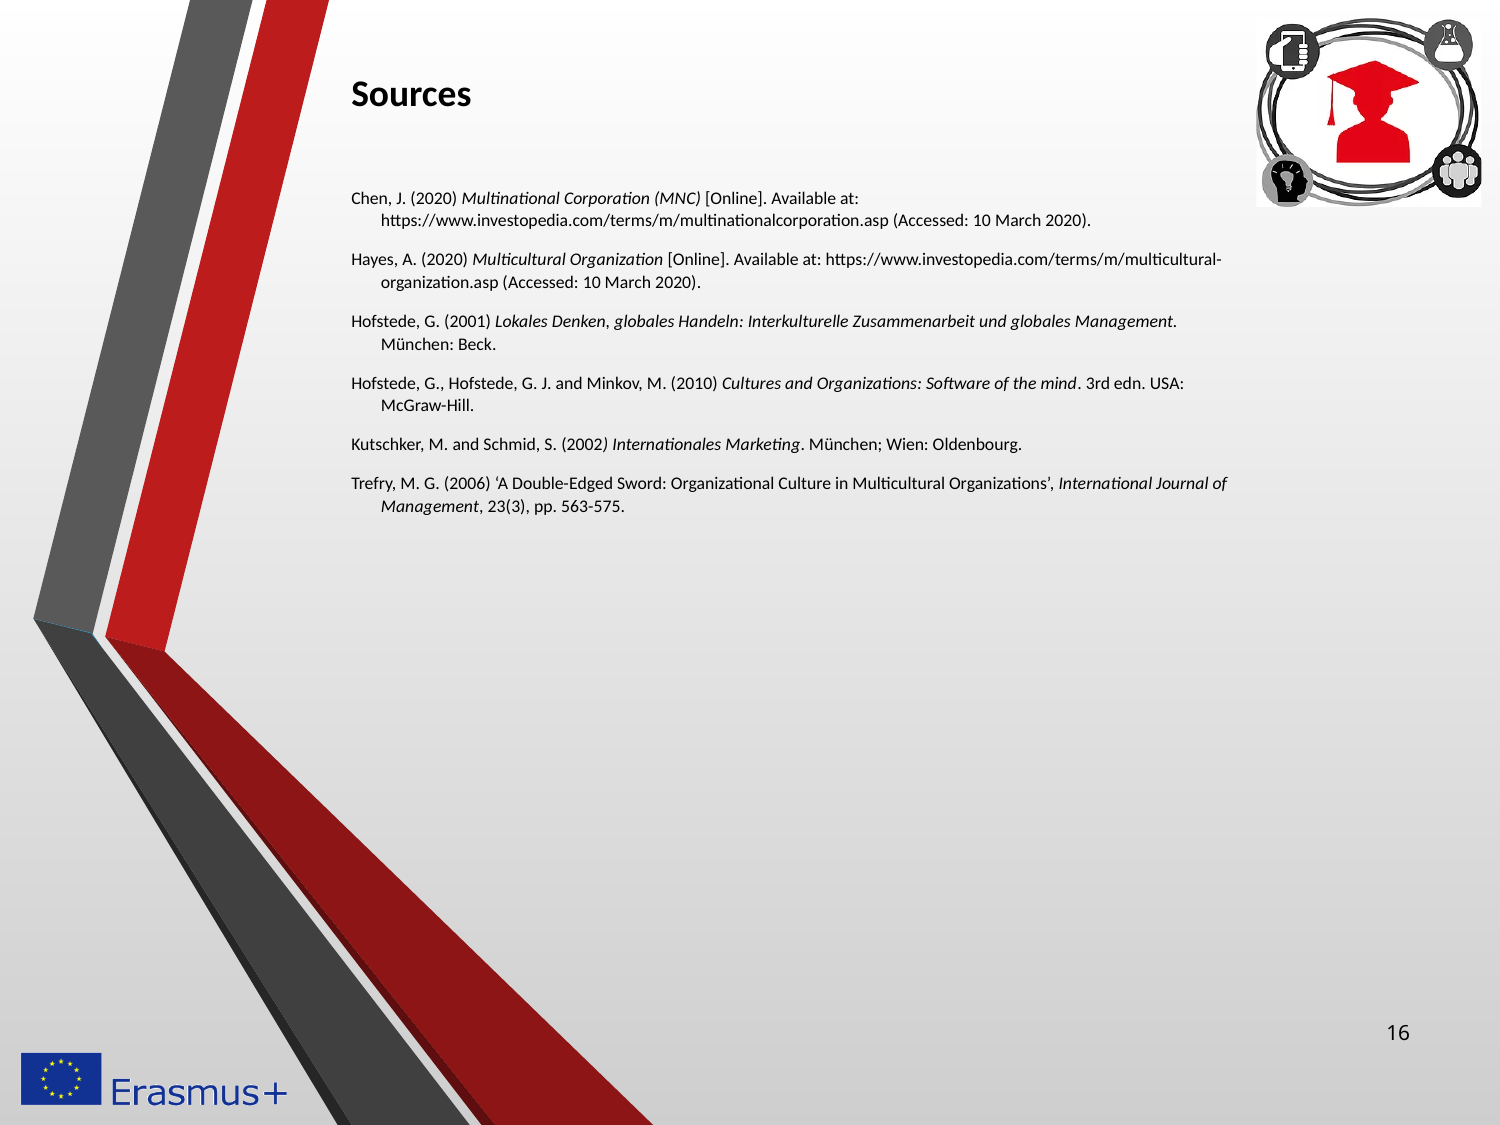

Sources
Chen, J. (2020) Multinational Corporation (MNC) [Online]. Available at: https://www.investopedia.com/terms/m/multinationalcorporation.asp (Accessed: 10 March 2020).
Hayes, A. (2020) Multicultural Organization [Online]. Available at: https://www.investopedia.com/terms/m/multicultural-organization.asp (Accessed: 10 March 2020).
Hofstede, G. (2001) Lokales Denken, globales Handeln: Interkulturelle Zusammenarbeit und globales Management. München: Beck.
Hofstede, G., Hofstede, G. J. and Minkov, M. (2010) Cultures and Organizations: Software of the mind. 3rd edn. USA: McGraw-Hill.
Kutschker, M. and Schmid, S. (2002) Internationales Marketing. München; Wien: Oldenbourg.
Trefry, M. G. (2006) ‘A Double-Edged Sword: Organizational Culture in Multicultural Organizations’, International Journal of Management, 23(3), pp. 563-575.